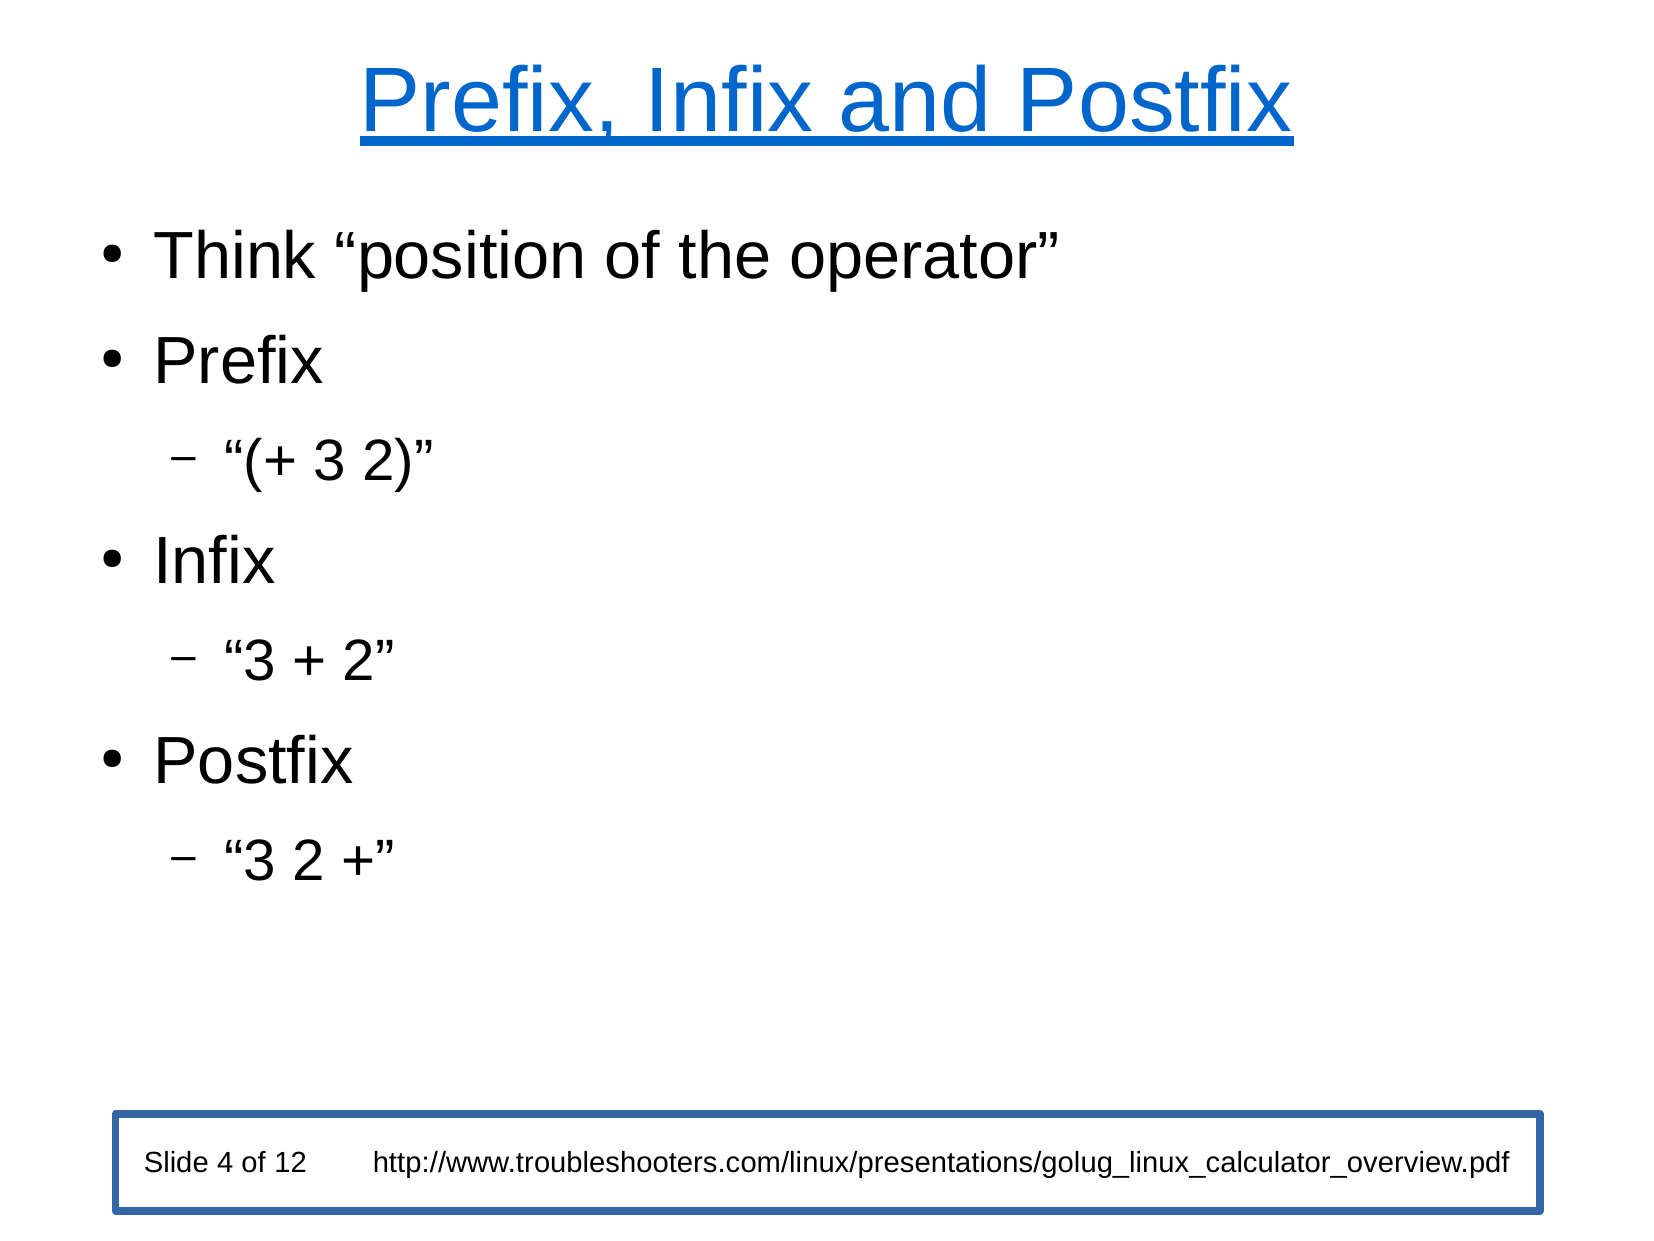

# Prefix, Infix and Postfix
Think “position of the operator”
Prefix
“(+ 3 2)”
Infix
“3 + 2”
Postfix
“3 2 +”
Slide of 12 http://www.troubleshooters.com/linux/presentations/golug_linux_calculator_overview.pdf